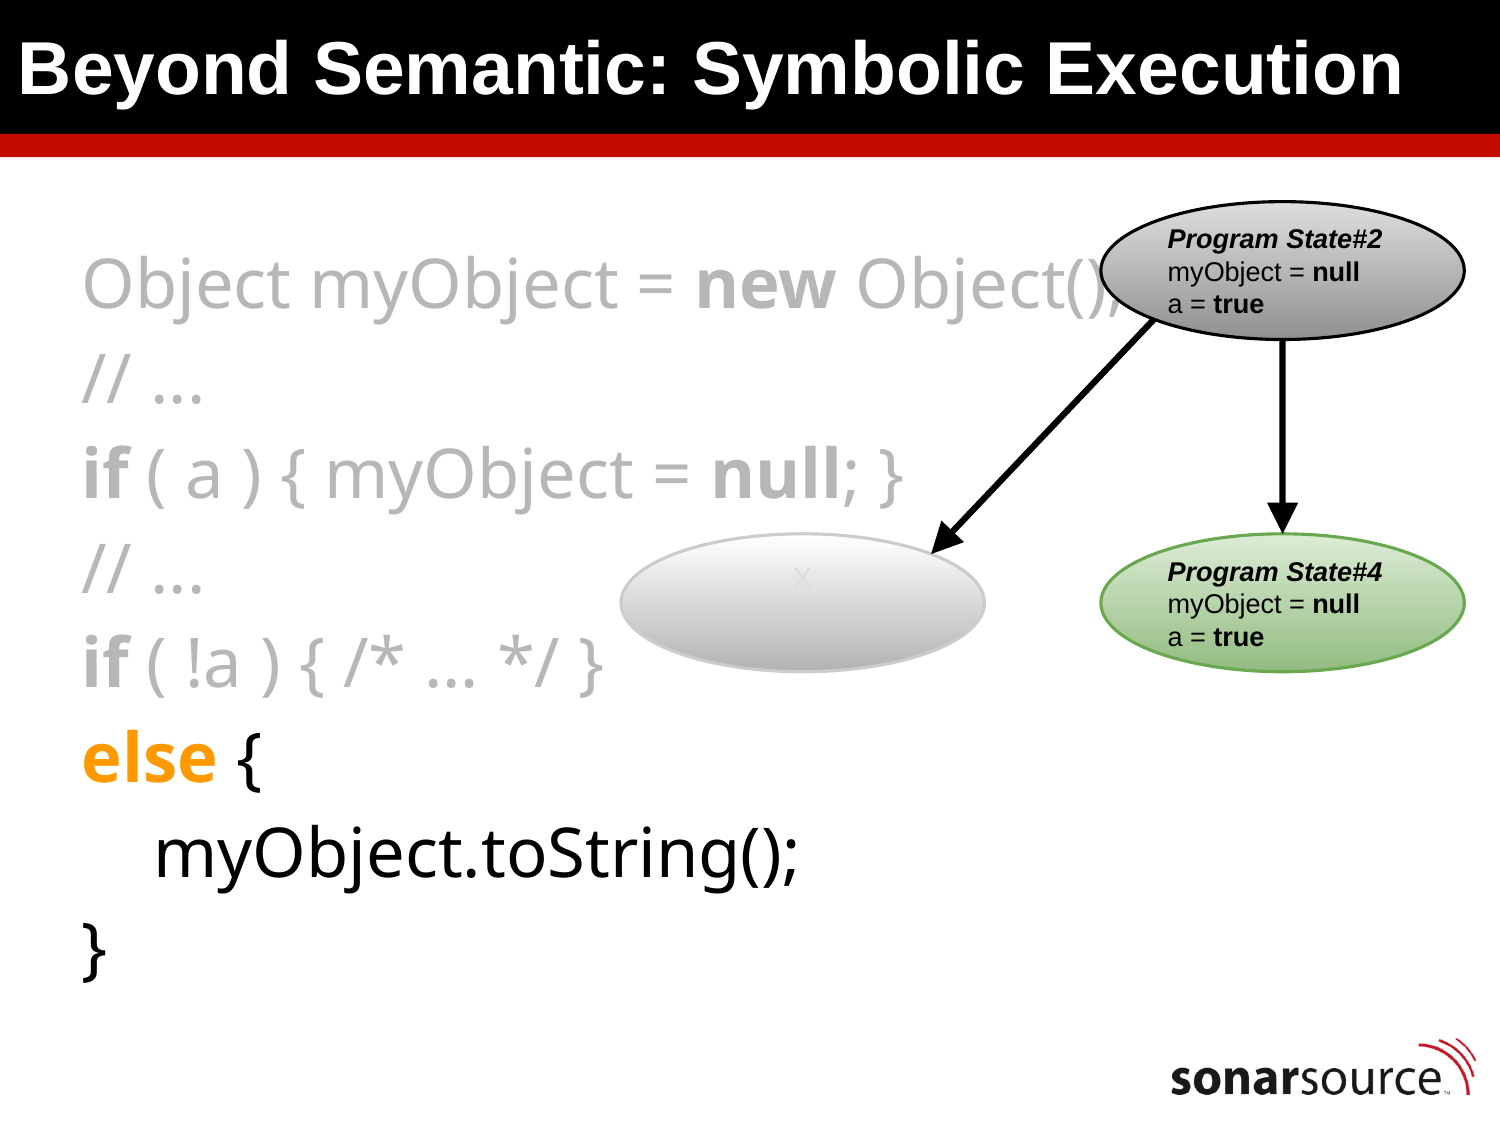

Beyond Semantic: Symbolic Execution
Program State#2
myObject = null
a = true
Object myObject = new Object();
// ...
if ( a ) { myObject = null; }
// ...
if ( !a ) { /* … */ }
else {
 myObject.toString();
}
Program State#4
myObject = null
a = true
X